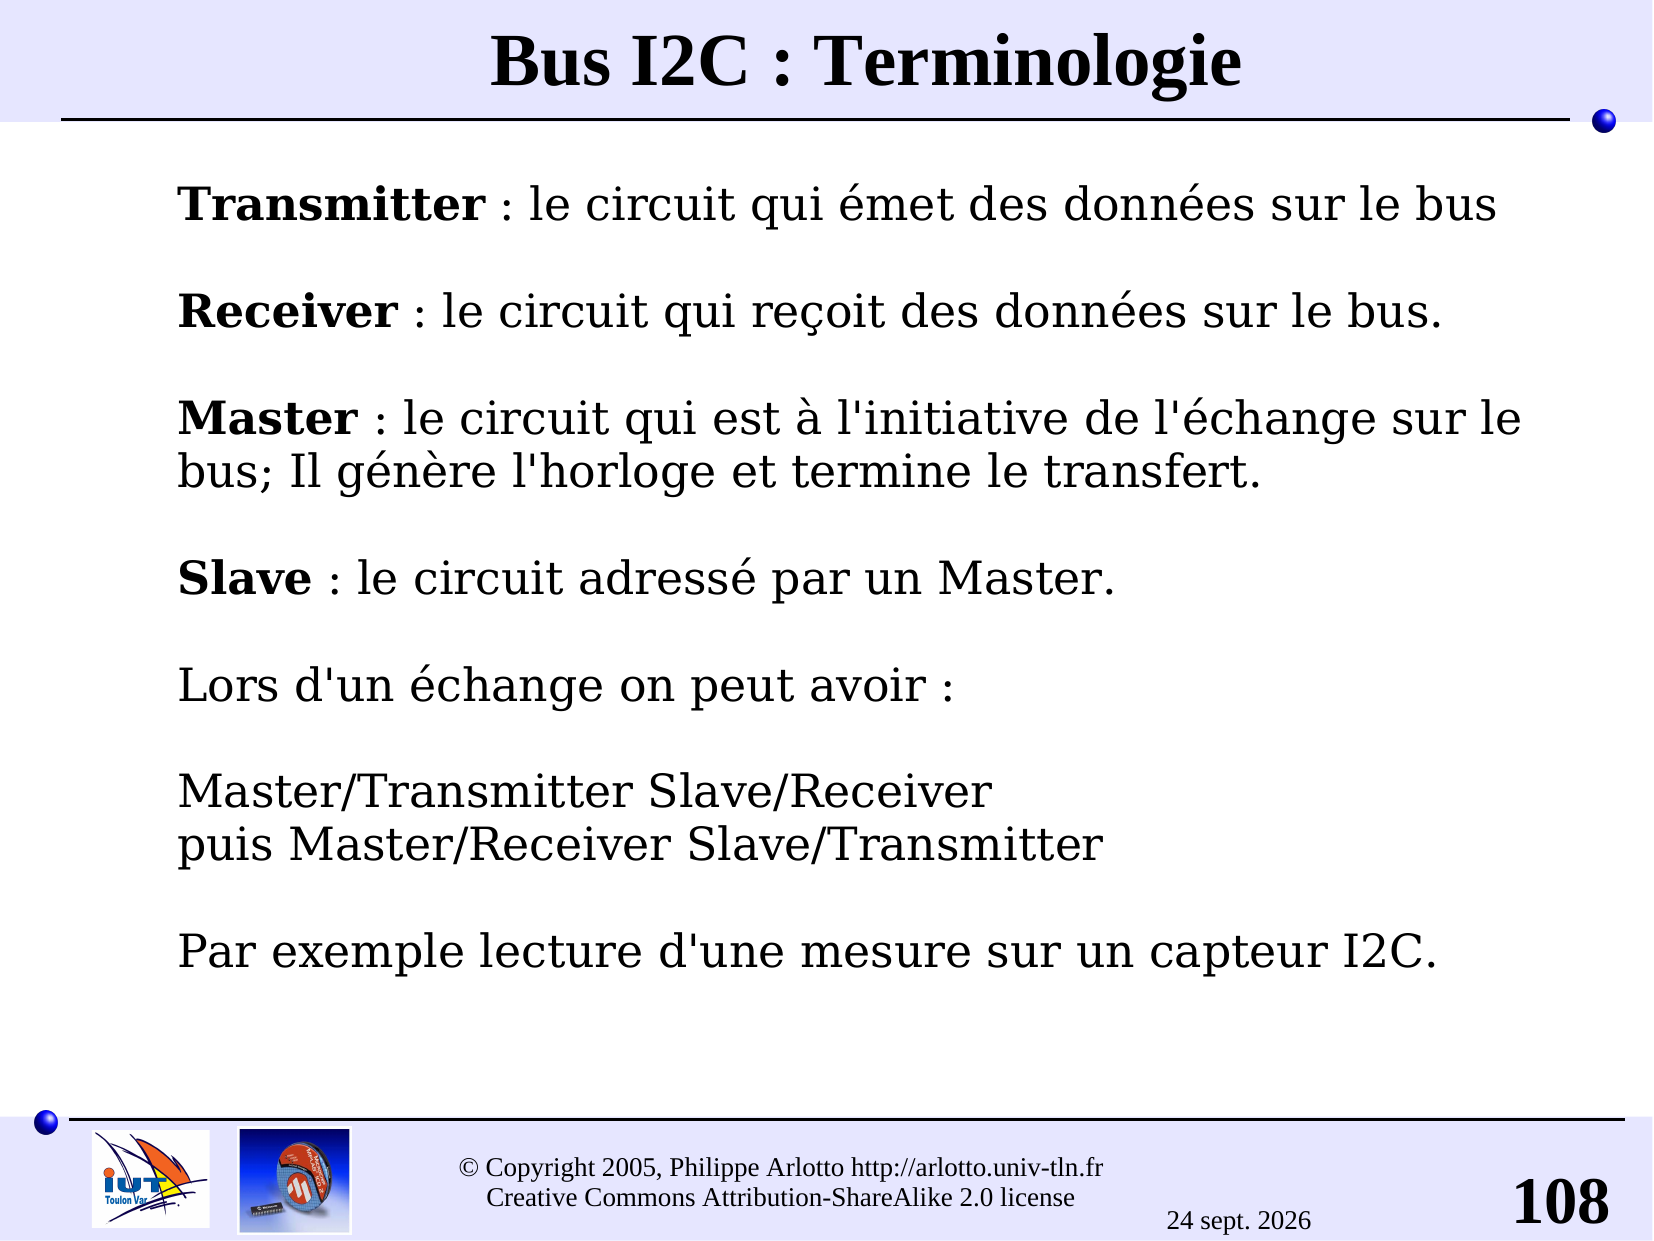

# Bus I2C : Terminologie
Transmitter : le circuit qui émet des données sur le bus
Receiver : le circuit qui reçoit des données sur le bus.
Master : le circuit qui est à l'initiative de l'échange sur le
bus; Il génère l'horloge et termine le transfert.
Slave : le circuit adressé par un Master.
Lors d'un échange on peut avoir :
Master/Transmitter Slave/Receiver
puis Master/Receiver Slave/Transmitter
Par exemple lecture d'une mesure sur un capteur I2C.